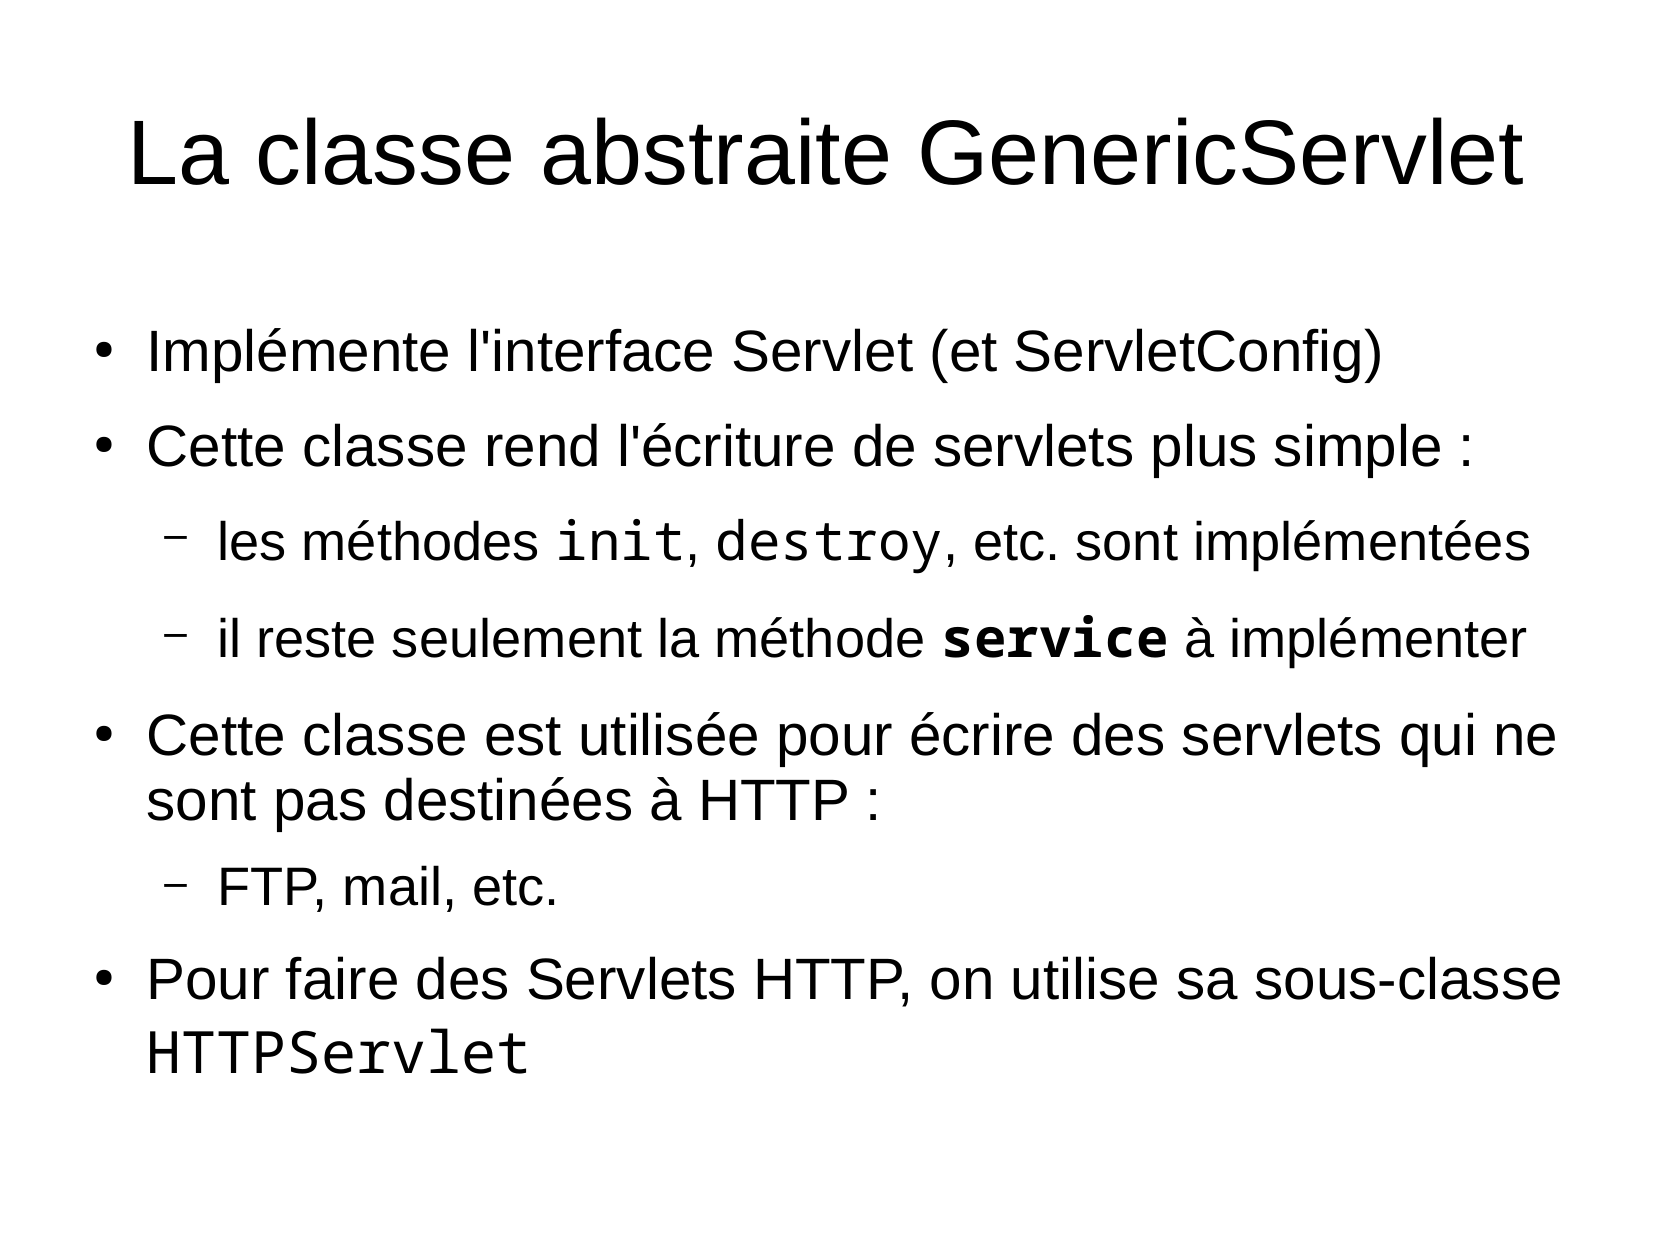

# La classe abstraite GenericServlet
Implémente l'interface Servlet (et ServletConfig)
Cette classe rend l'écriture de servlets plus simple :
les méthodes init, destroy, etc. sont implémentées
il reste seulement la méthode service à implémenter
Cette classe est utilisée pour écrire des servlets qui ne sont pas destinées à HTTP :
FTP, mail, etc.
Pour faire des Servlets HTTP, on utilise sa sous-classe HTTPServlet